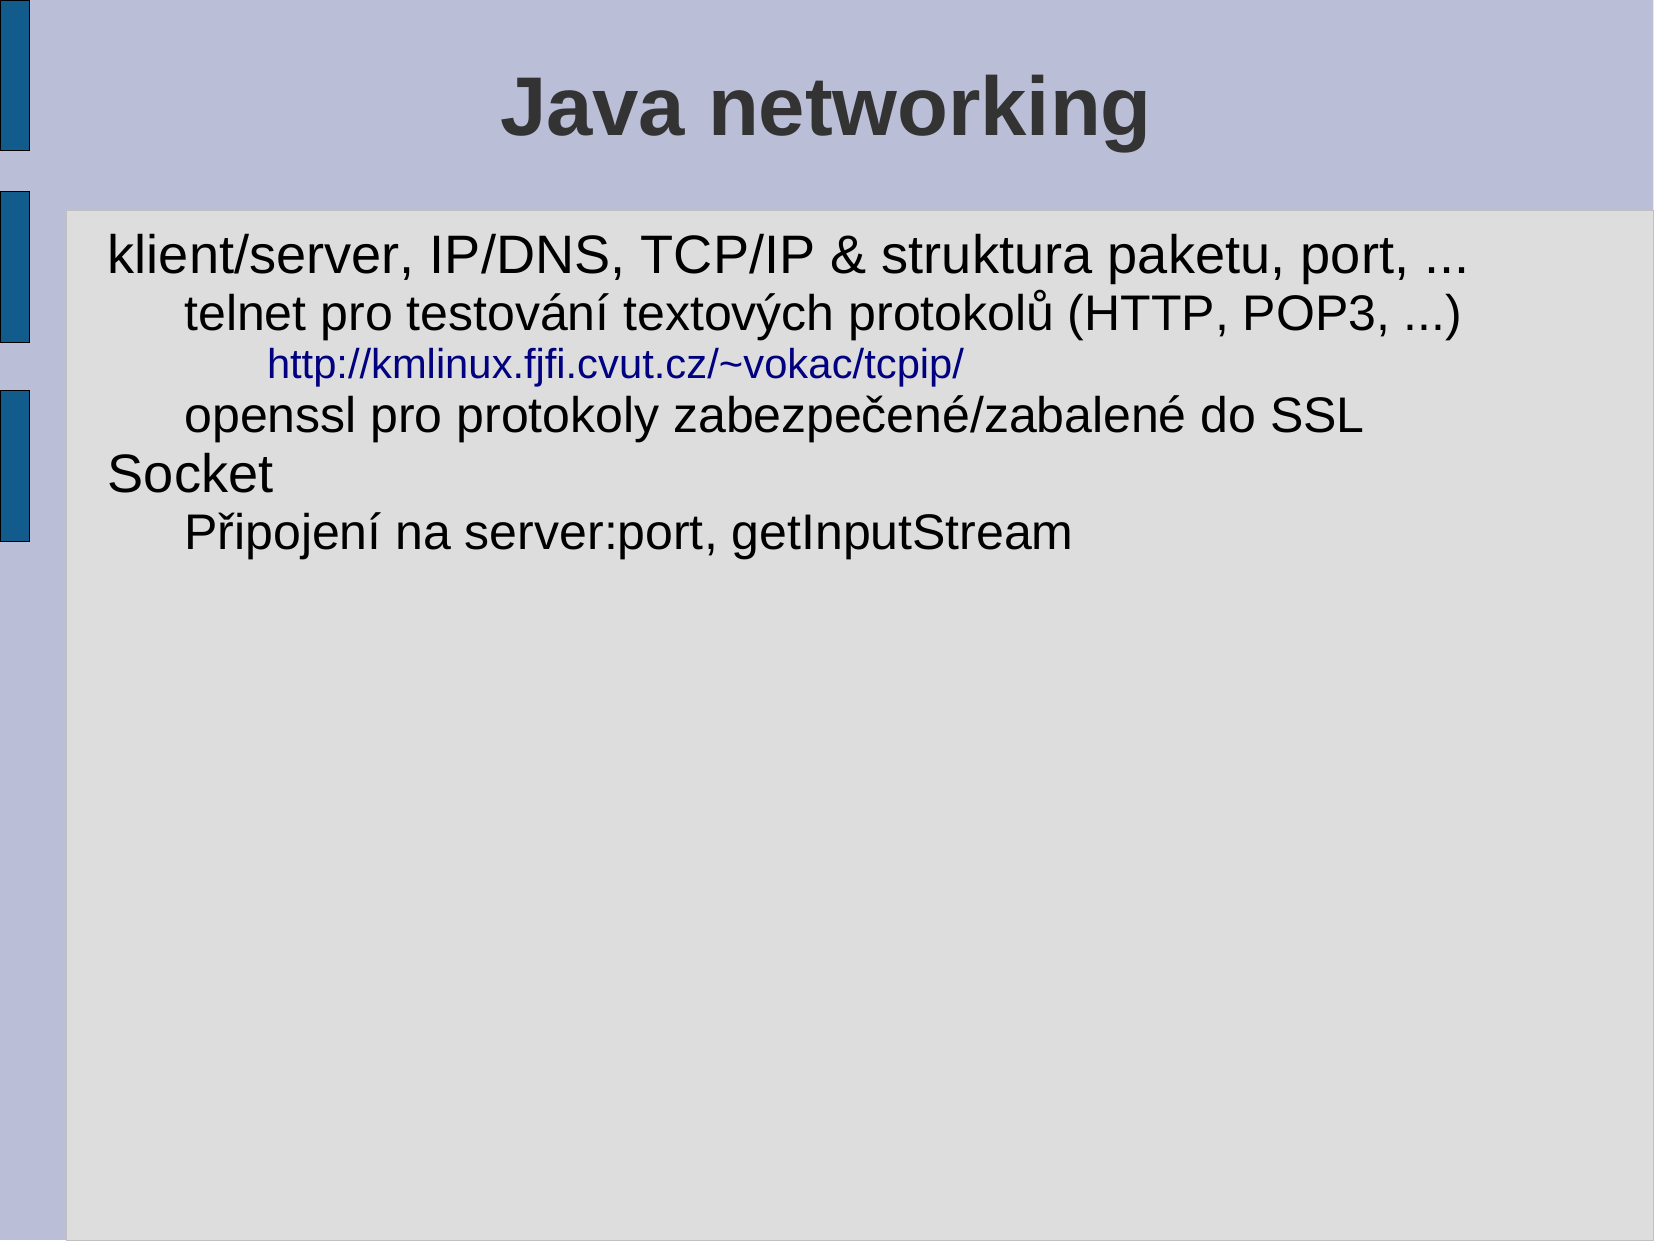

# Java networking
klient/server, IP/DNS, TCP/IP & struktura paketu, port, ...
telnet pro testování textových protokolů (HTTP, POP3, ...)
http://kmlinux.fjfi.cvut.cz/~vokac/tcpip/
openssl pro protokoly zabezpečené/zabalené do SSL
Socket
Připojení na server:port, getInputStream